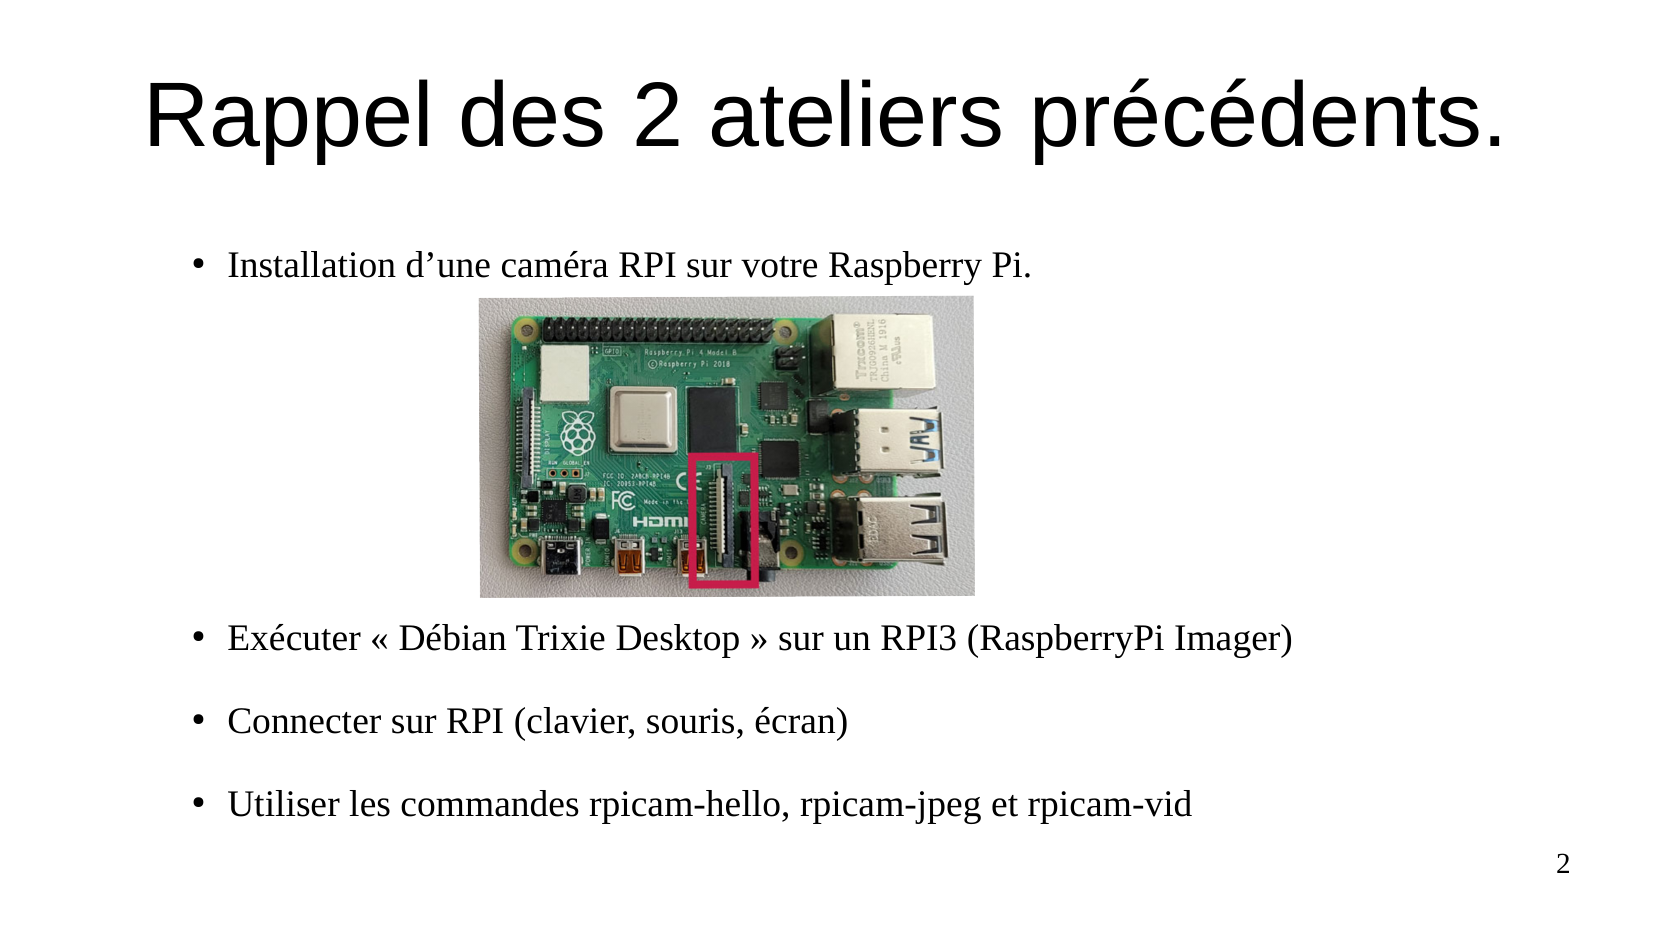

# Rappel des 2 ateliers précédents.
Installation d’une caméra RPI sur votre Raspberry Pi.
Exécuter « Débian Trixie Desktop » sur un RPI3 (RaspberryPi Imager)
Connecter sur RPI (clavier, souris, écran)
Utiliser les commandes rpicam-hello, rpicam-jpeg et rpicam-vid
2